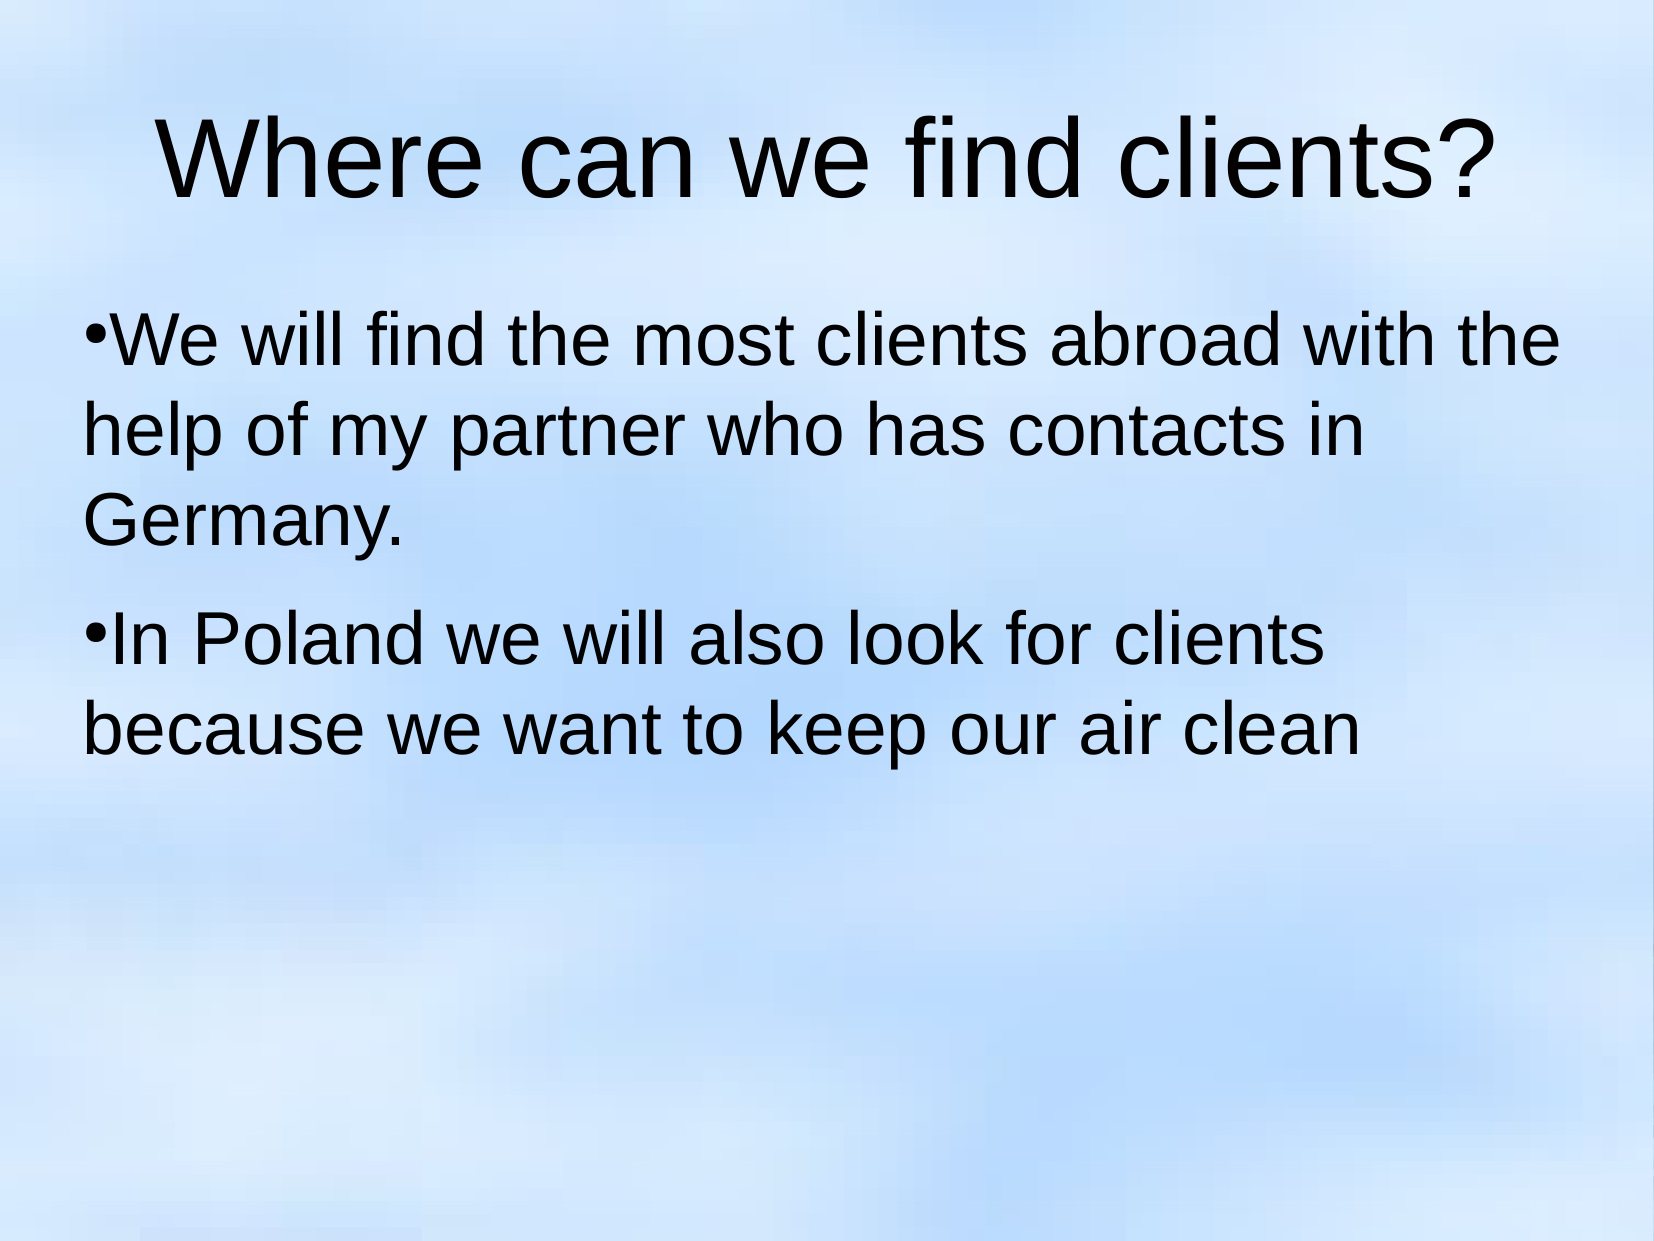

# Where can we find clients?
We will find the most clients abroad with the help of my partner who has contacts in Germany.
In Poland we will also look for clients because we want to keep our air clean